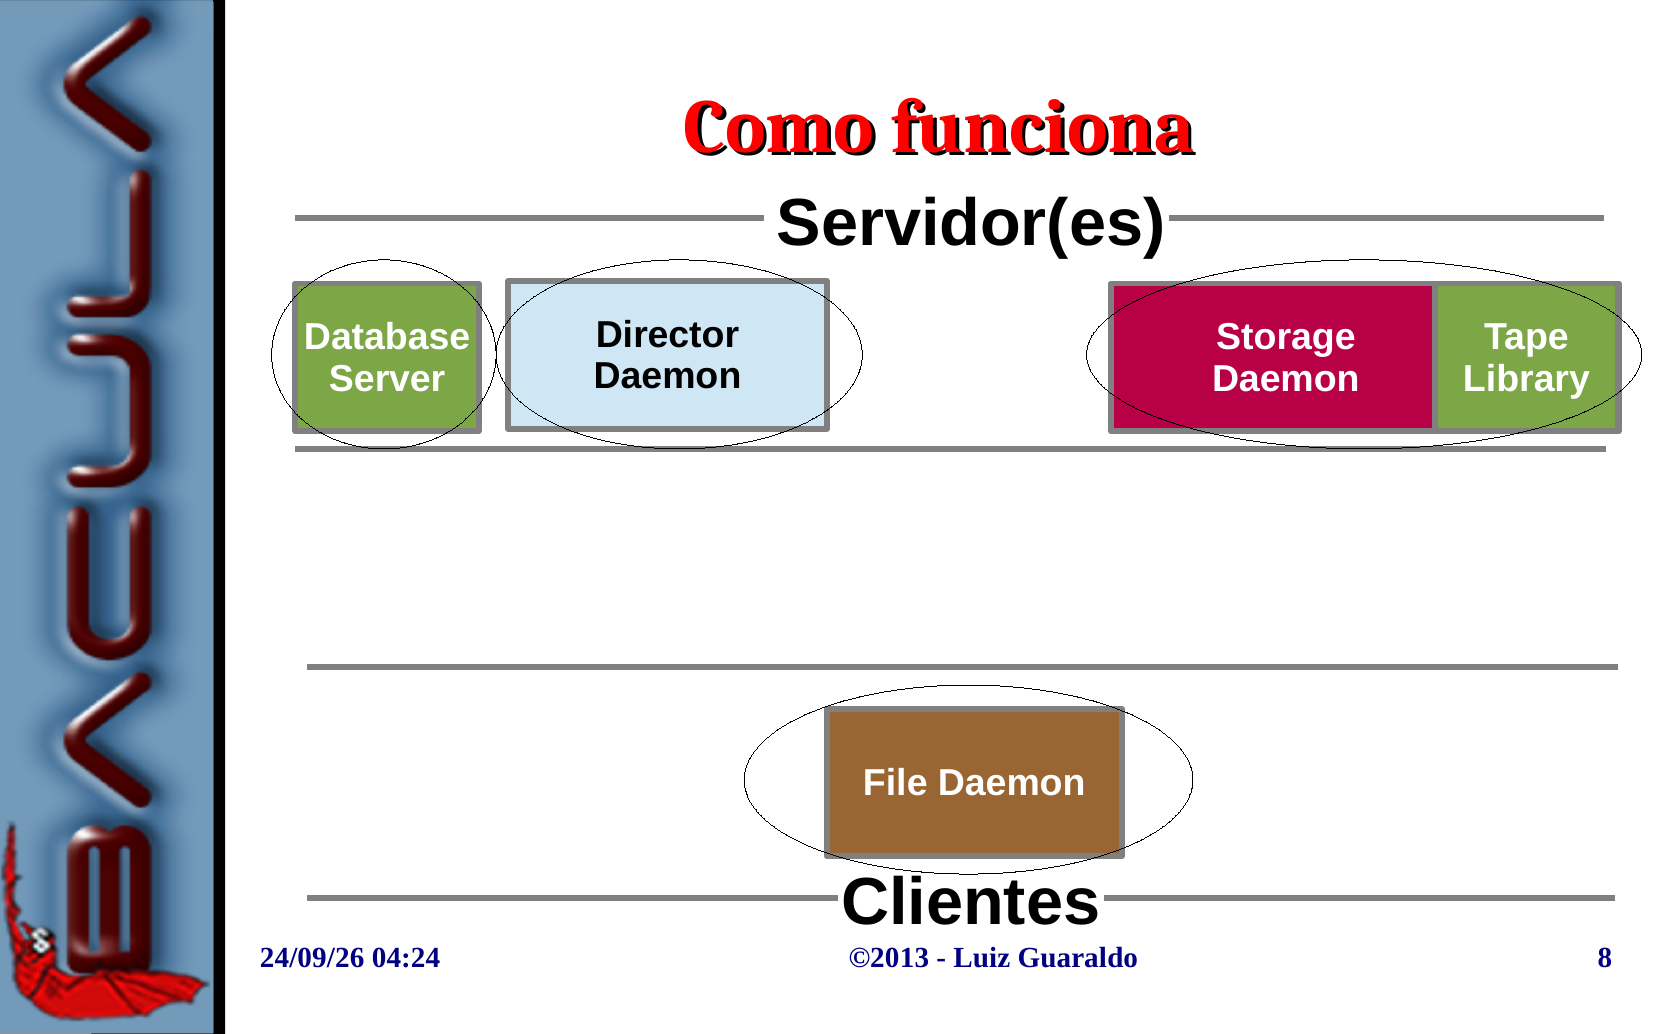

# Como funciona
Servidor(es)
Director
Daemon
Database
Server
Storage
Daemon
Tape
Library
Tape
Library
File Daemon
Clientes
©2013 - Luiz Guaraldo
8